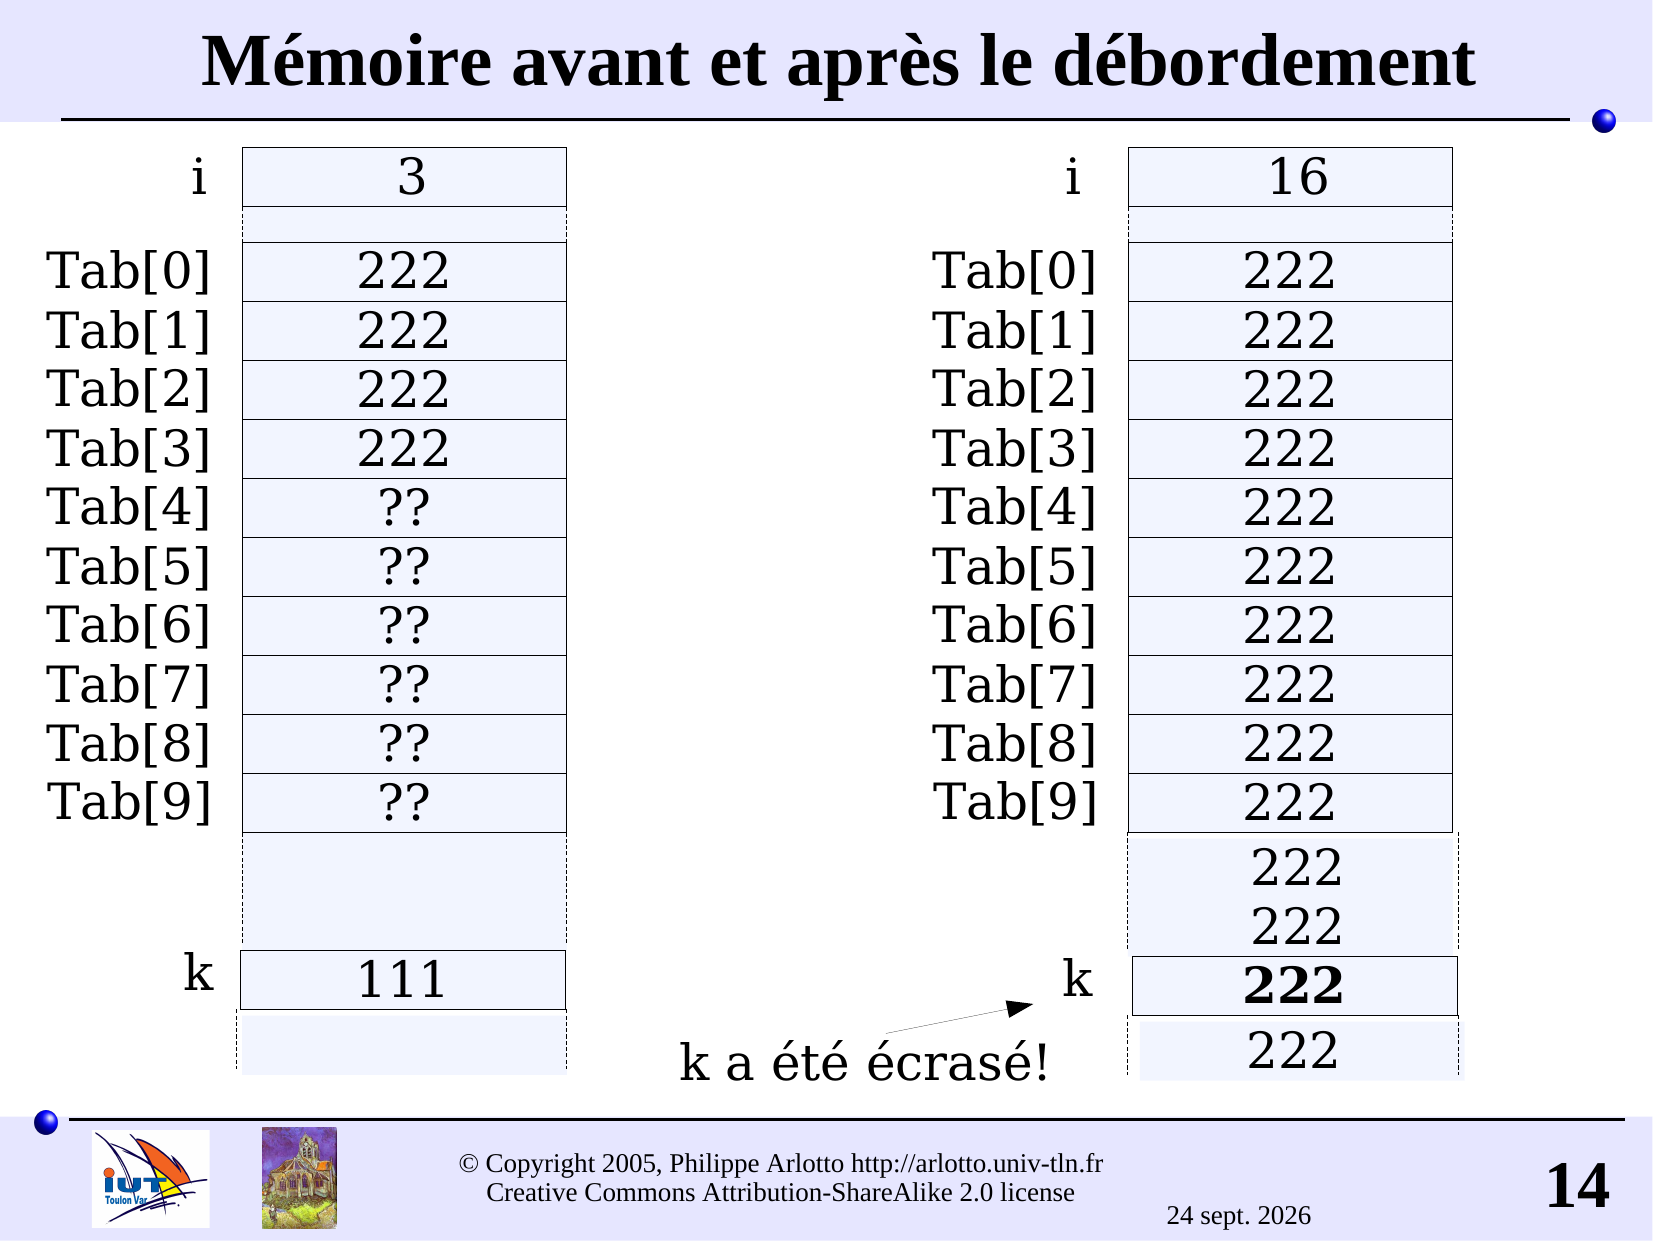

# Mémoire avant et après le débordement
i
 3
 16
i
Tab[0]
222
Tab[0]
222
222
222
Tab[1]
Tab[1]
Tab[2]
222
Tab[2]
222
222
222
Tab[3]
Tab[3]
Tab[4]
??
Tab[4]
222
??
222
Tab[5]
Tab[5]
Tab[6]
??
Tab[6]
222
??
222
Tab[7]
Tab[7]
Tab[8]
??
Tab[8]
222
Tab[9]
??
Tab[9]
222
 222
 222
k
k
111
222
222
k a été écrasé!